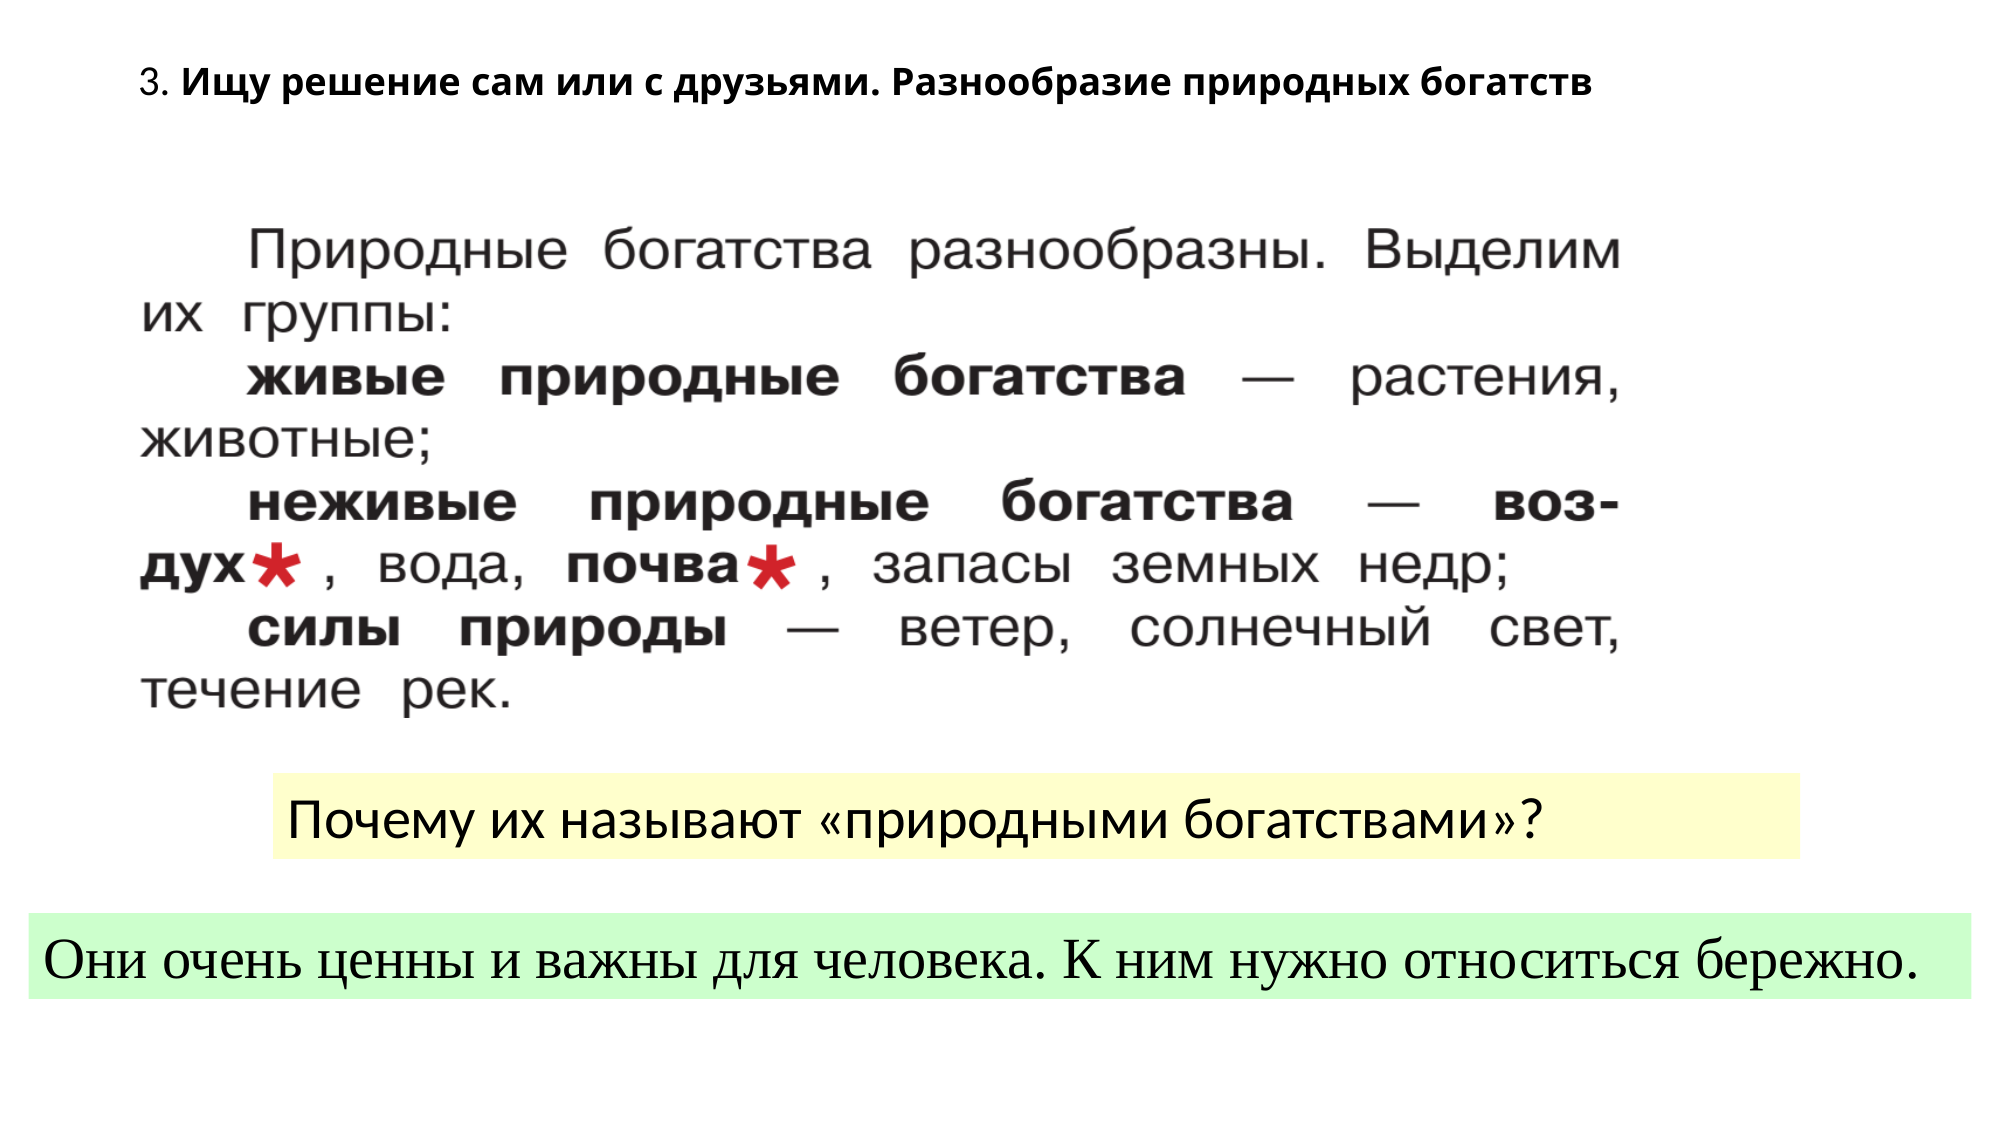

# 3. Ищу решение сам или с друзьями. Разнообразие природных богатств
Почему их называют «природными богатствами»?
Они очень ценны и важны для человека. К ним нужно относиться бережно.